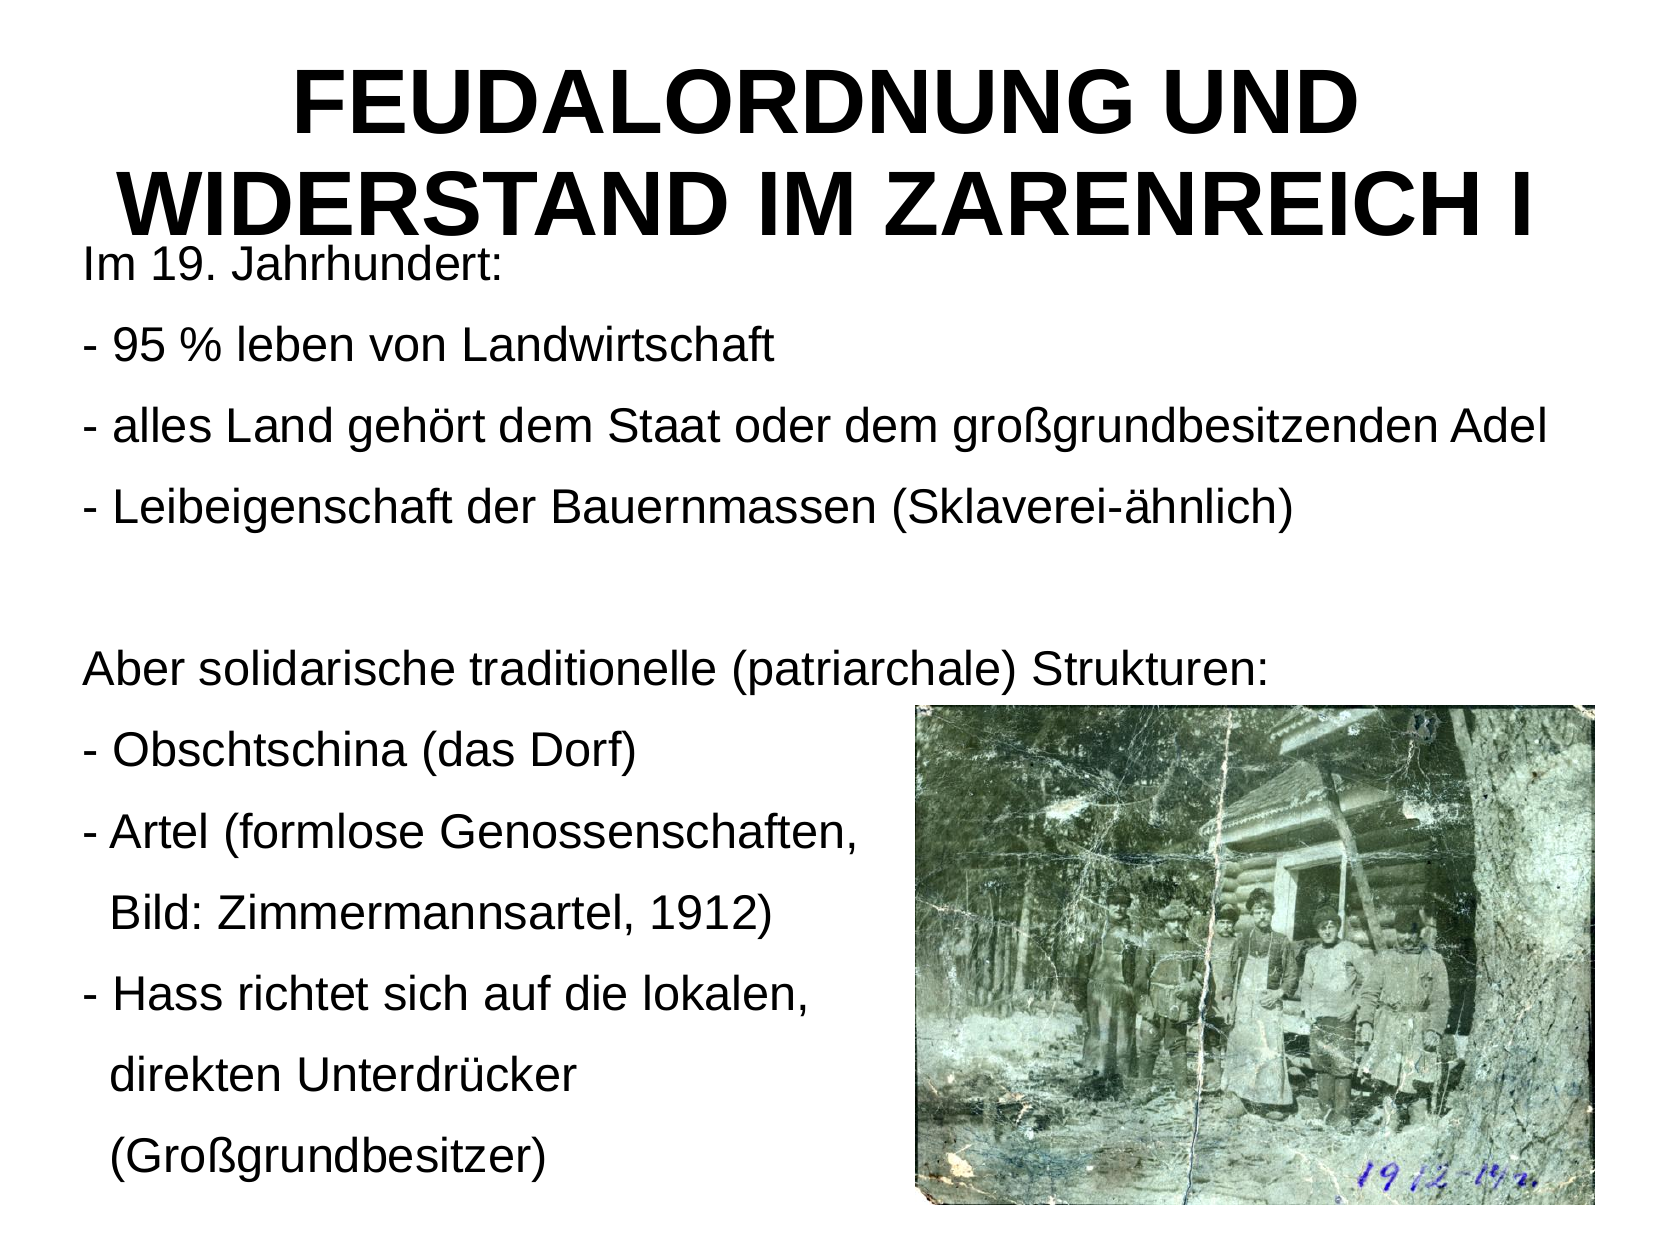

# FEUDALORDNUNG UND WIDERSTAND IM ZARENREICH I
Im 19. Jahrhundert:
- 95 % leben von Landwirtschaft
- alles Land gehört dem Staat oder dem großgrundbesitzenden Adel
- Leibeigenschaft der Bauernmassen (Sklaverei-ähnlich)
Aber solidarische traditionelle (patriarchale) Strukturen:
- Obschtschina (das Dorf)
- Artel (formlose Genossenschaften,
 Bild: Zimmermannsartel, 1912)
- Hass richtet sich auf die lokalen,
 direkten Unterdrücker
 (Großgrundbesitzer)